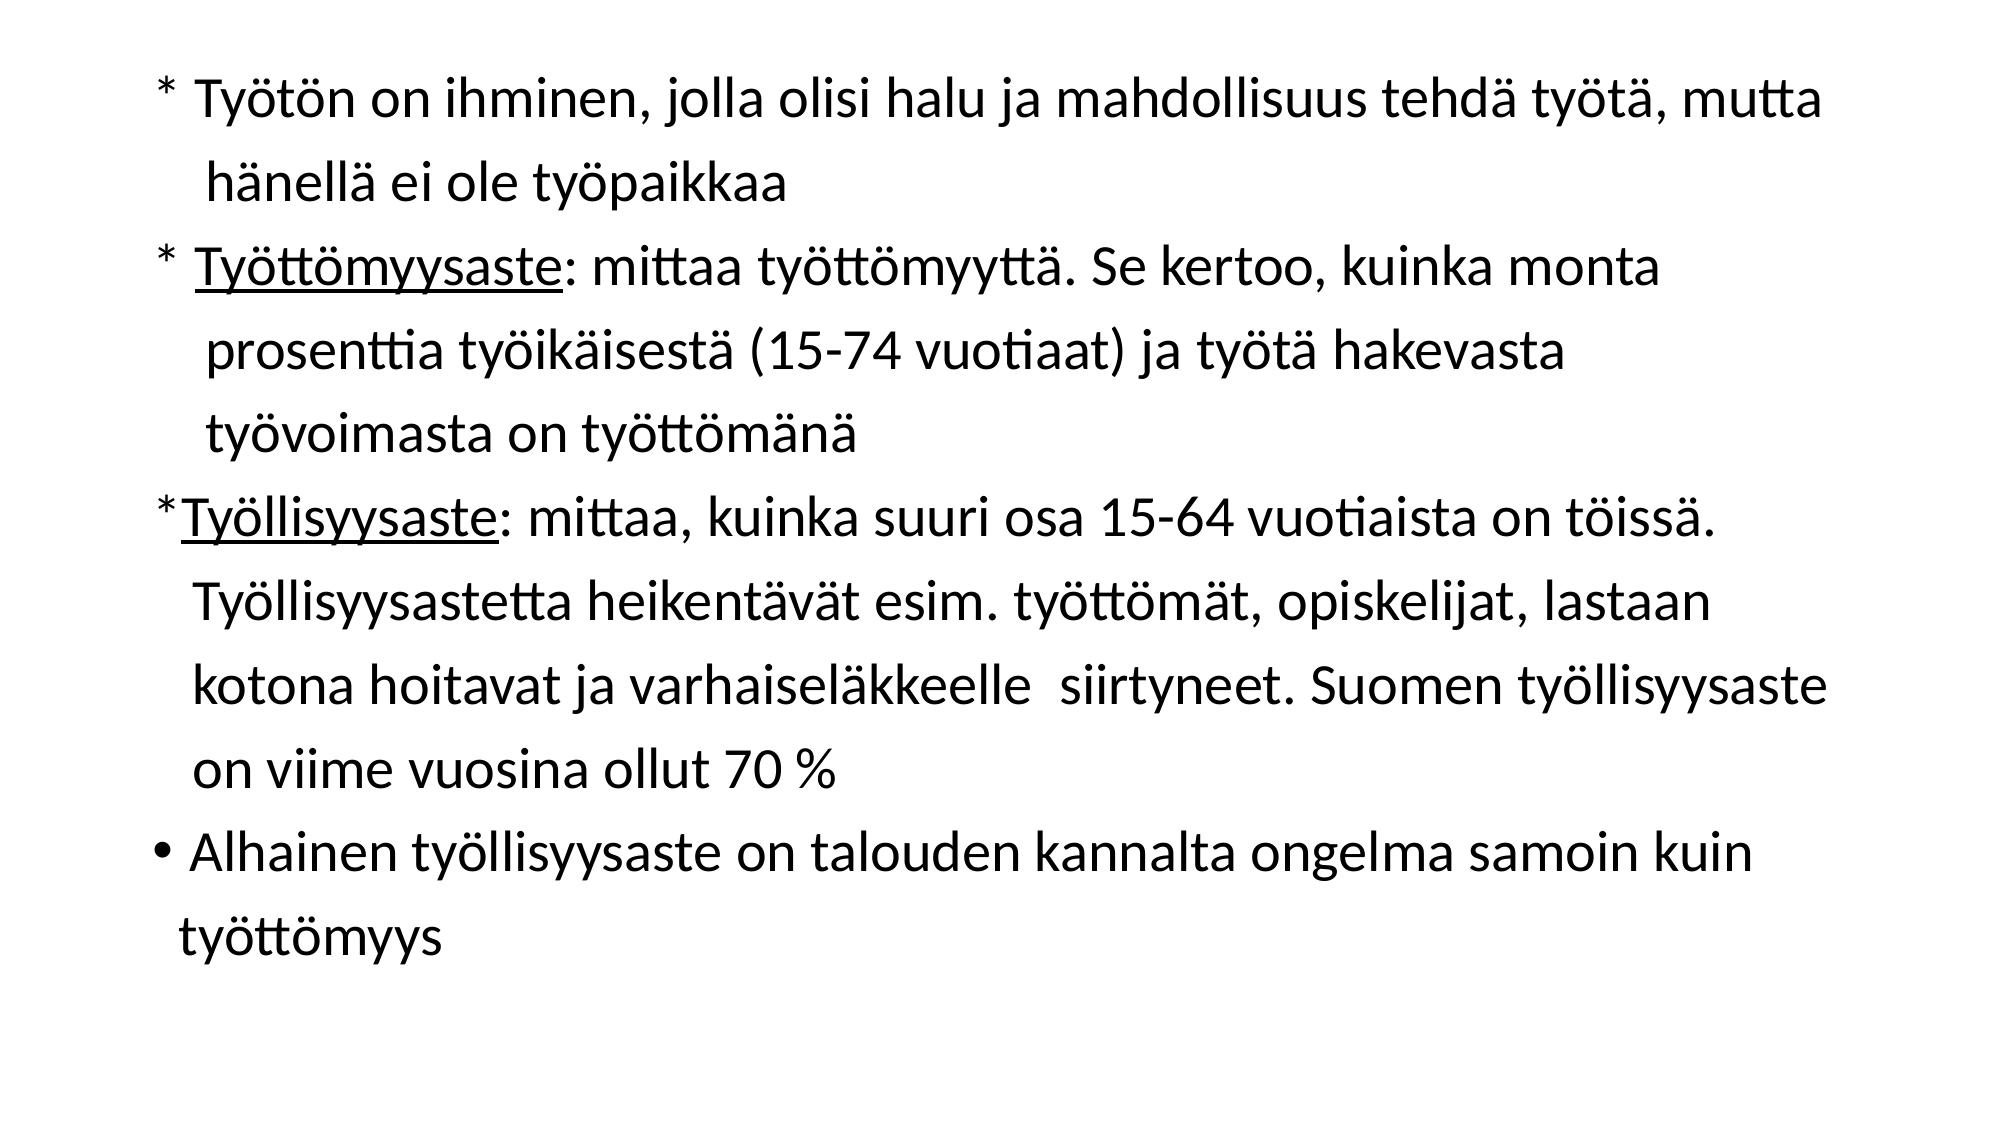

#
* Työtön on ihminen, jolla olisi halu ja mahdollisuus tehdä työtä, mutta
 hänellä ei ole työpaikkaa
* Työttömyysaste: mittaa työttömyyttä. Se kertoo, kuinka monta
 prosenttia työikäisestä (15-74 vuotiaat) ja työtä hakevasta
 työvoimasta on työttömänä
*Työllisyysaste: mittaa, kuinka suuri osa 15-64 vuotiaista on töissä.
 Työllisyysastetta heikentävät esim. työttömät, opiskelijat, lastaan
 kotona hoitavat ja varhaiseläkkeelle siirtyneet. Suomen työllisyysaste
 on viime vuosina ollut 70 %
Alhainen työllisyysaste on talouden kannalta ongelma samoin kuin
 työttömyys